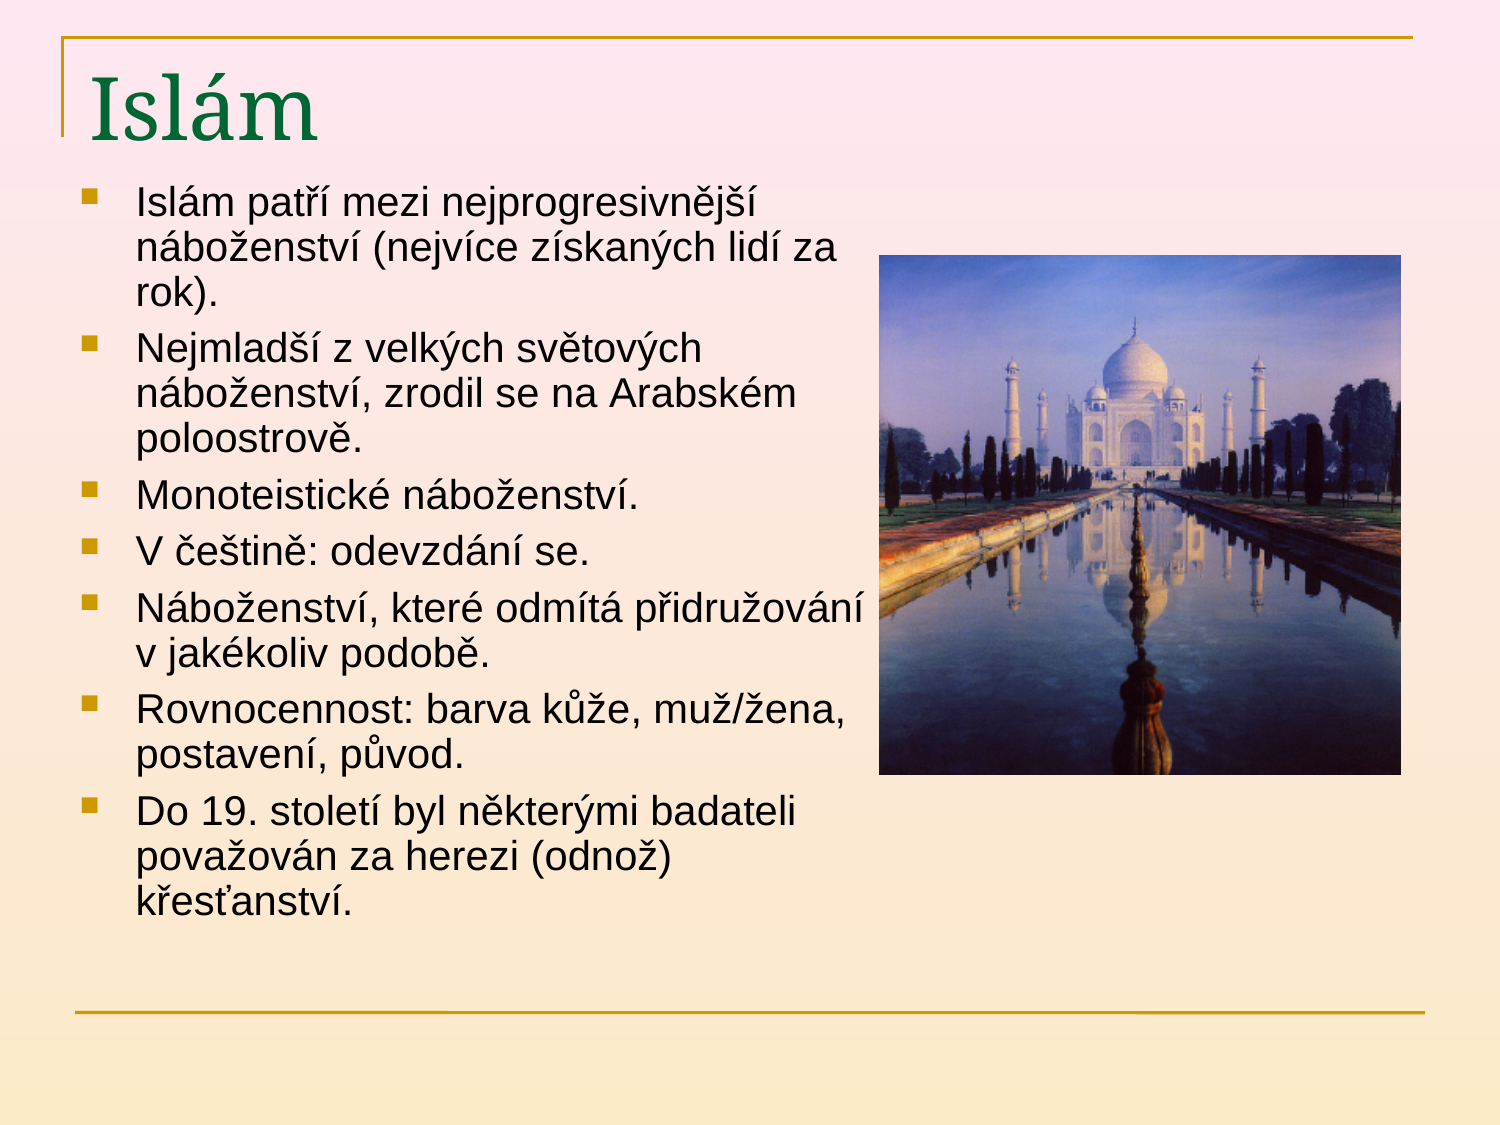

# Islám
Islám patří mezi nejprogresivnější náboženství (nejvíce získaných lidí za rok).
Nejmladší z velkých světových náboženství, zrodil se na Arabském poloostrově.
Monoteistické náboženství.
V češtině: odevzdání se.
Náboženství, které odmítá přidružování v jakékoliv podobě.
Rovnocennost: barva kůže, muž/žena, postavení, původ.
Do 19. století byl některými badateli považován za herezi (odnož) křesťanství.